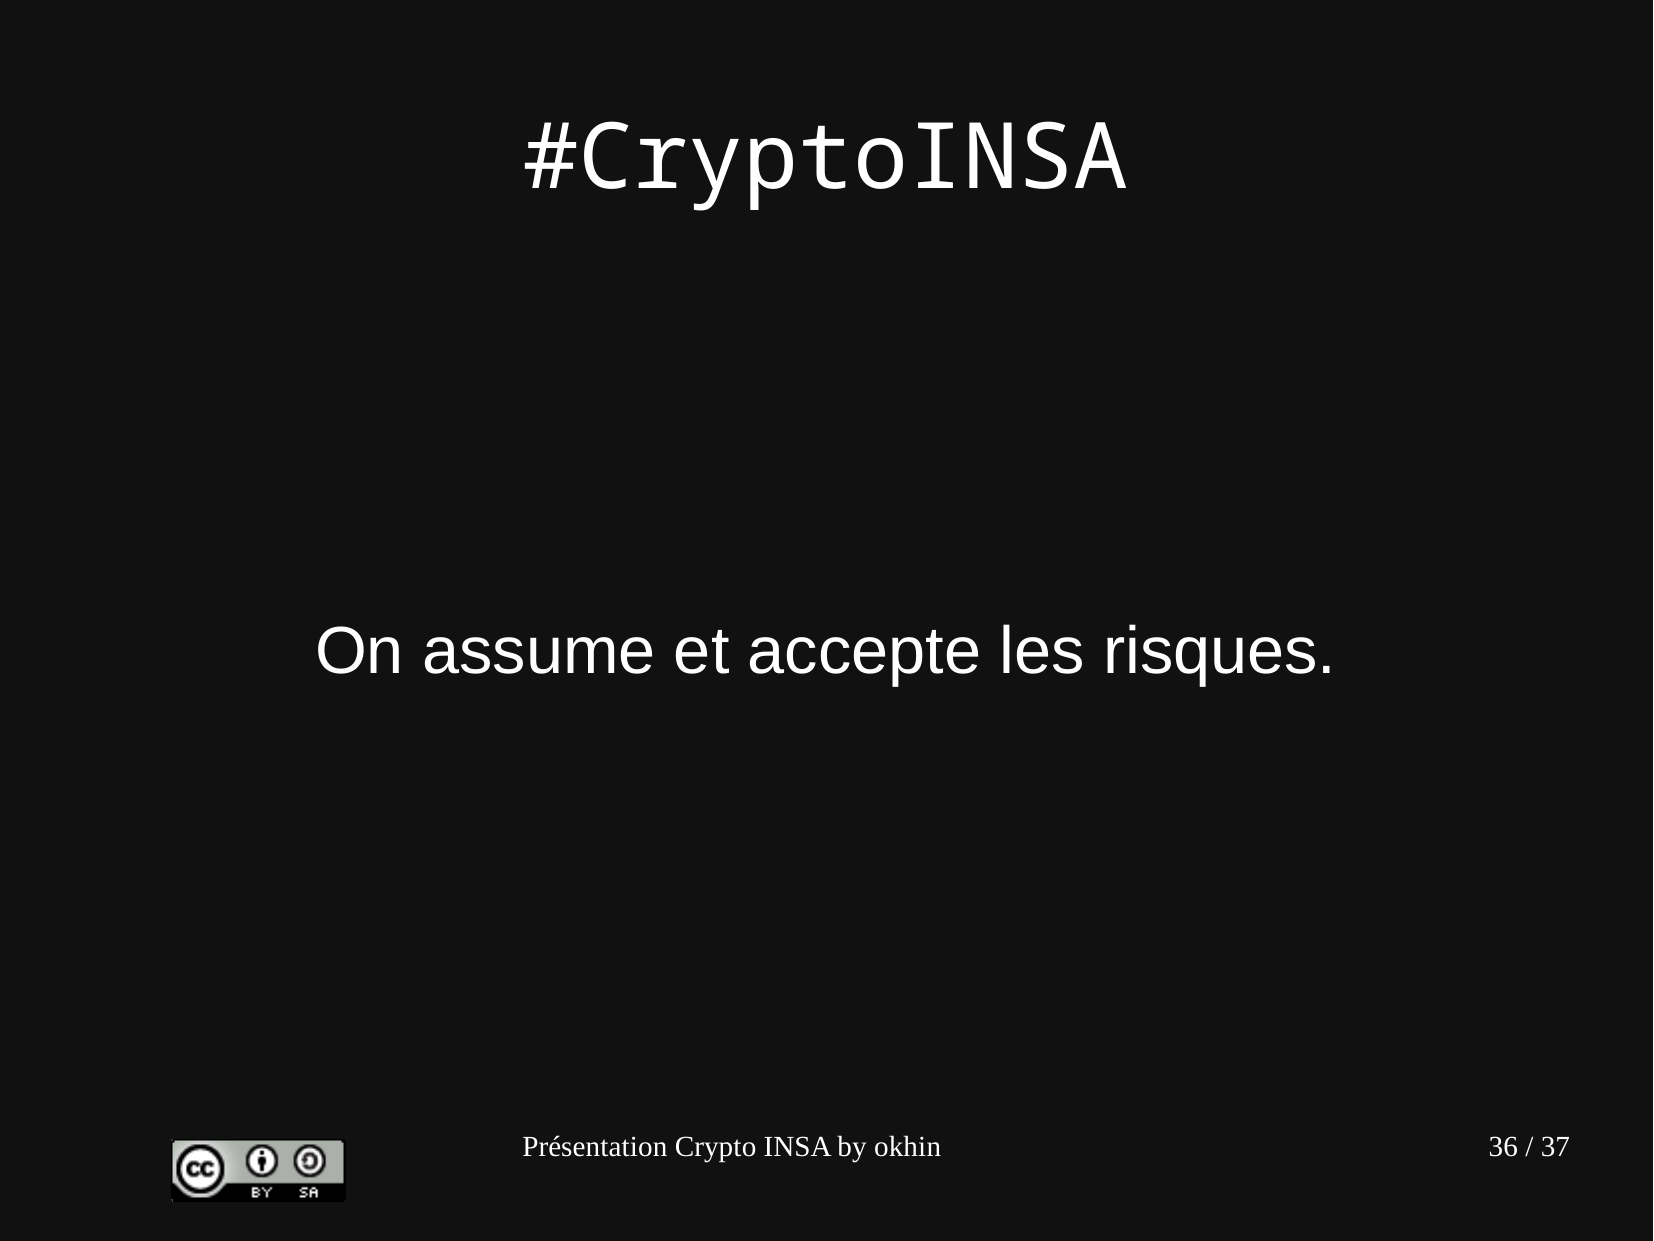

# #CryptoINSA
On assume et accepte les risques.
Présentation Crypto INSA by okhin
36